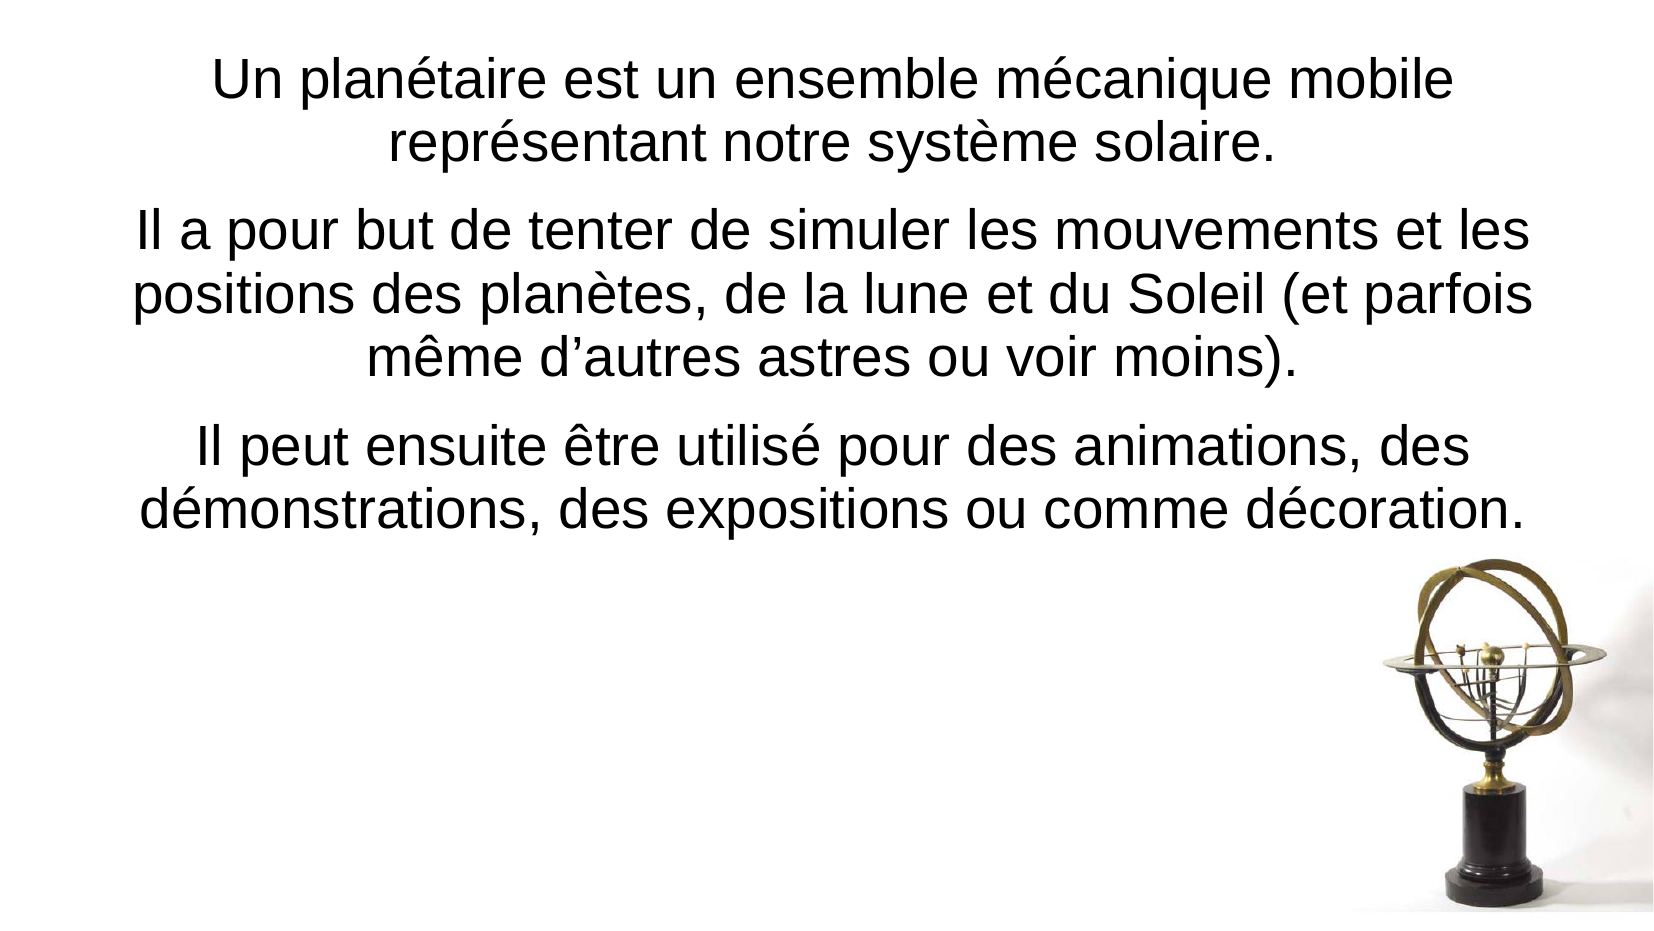

# Un planétaire est un ensemble mécanique mobile représentant notre système solaire.
Il a pour but de tenter de simuler les mouvements et les positions des planètes, de la lune et du Soleil (et parfois même d’autres astres ou voir moins).
Il peut ensuite être utilisé pour des animations, des démonstrations, des expositions ou comme décoration.